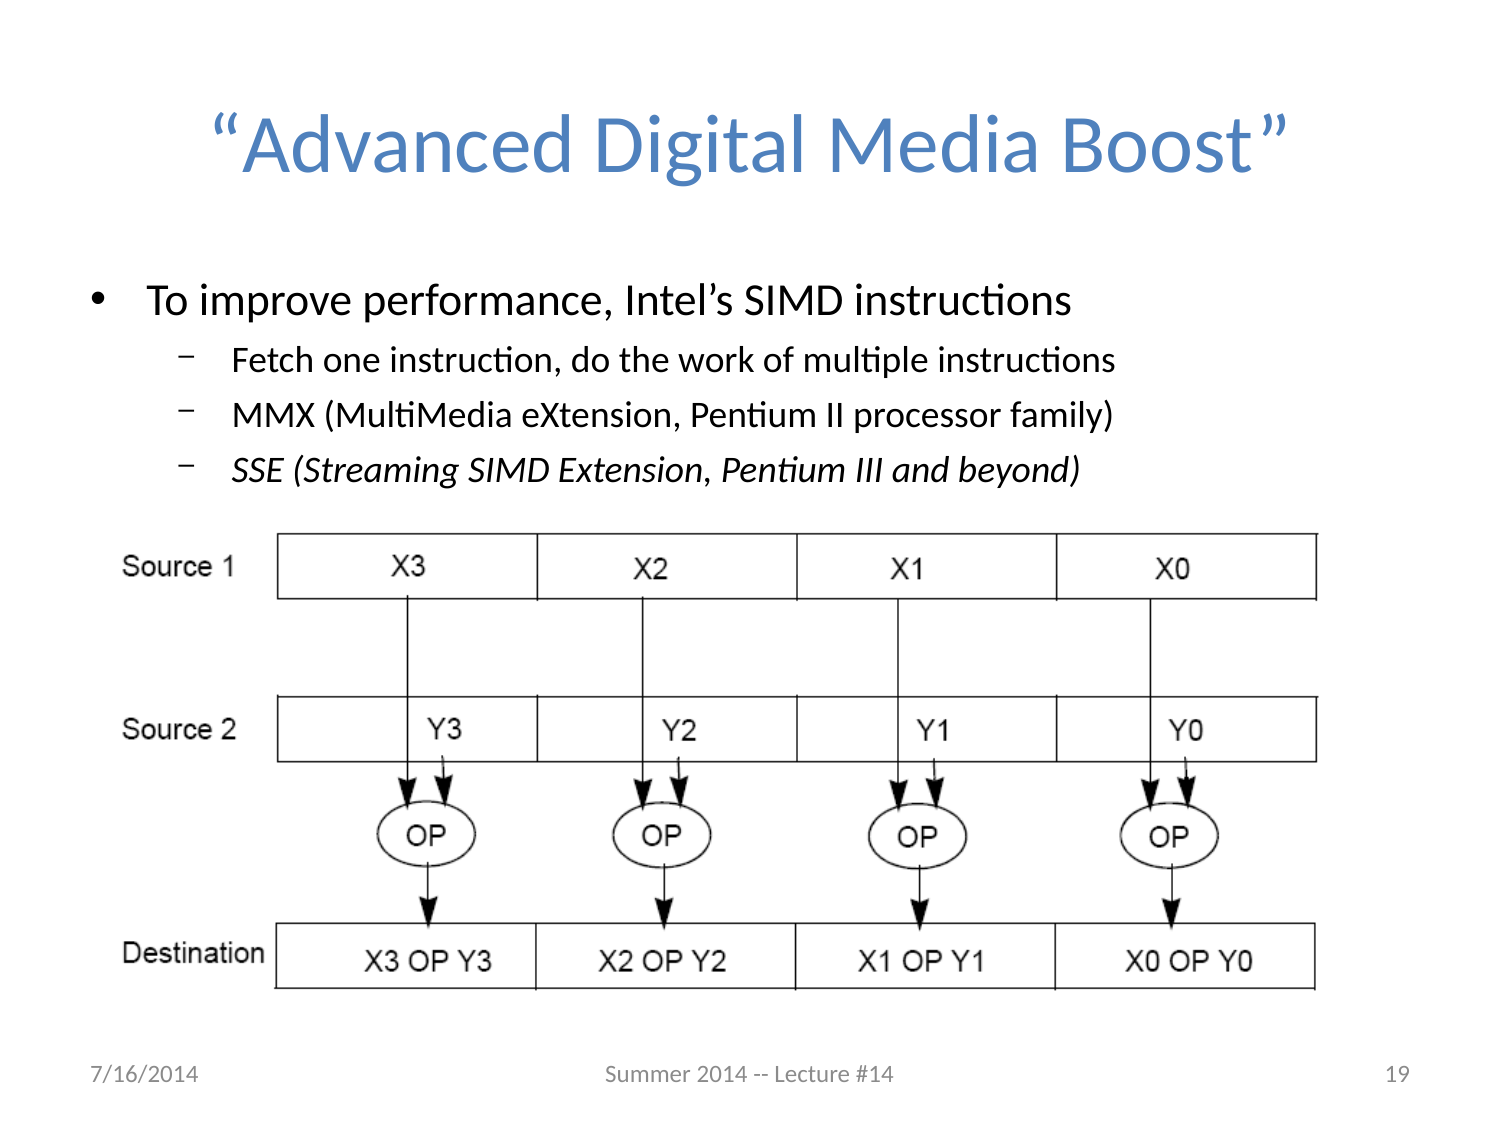

# “Advanced Digital Media Boost”
To improve performance, Intel’s SIMD instructions
Fetch one instruction, do the work of multiple instructions
MMX (MultiMedia eXtension, Pentium II processor family)
SSE (Streaming SIMD Extension, Pentium III and beyond)
7/16/2014
Summer 2014 -- Lecture #14